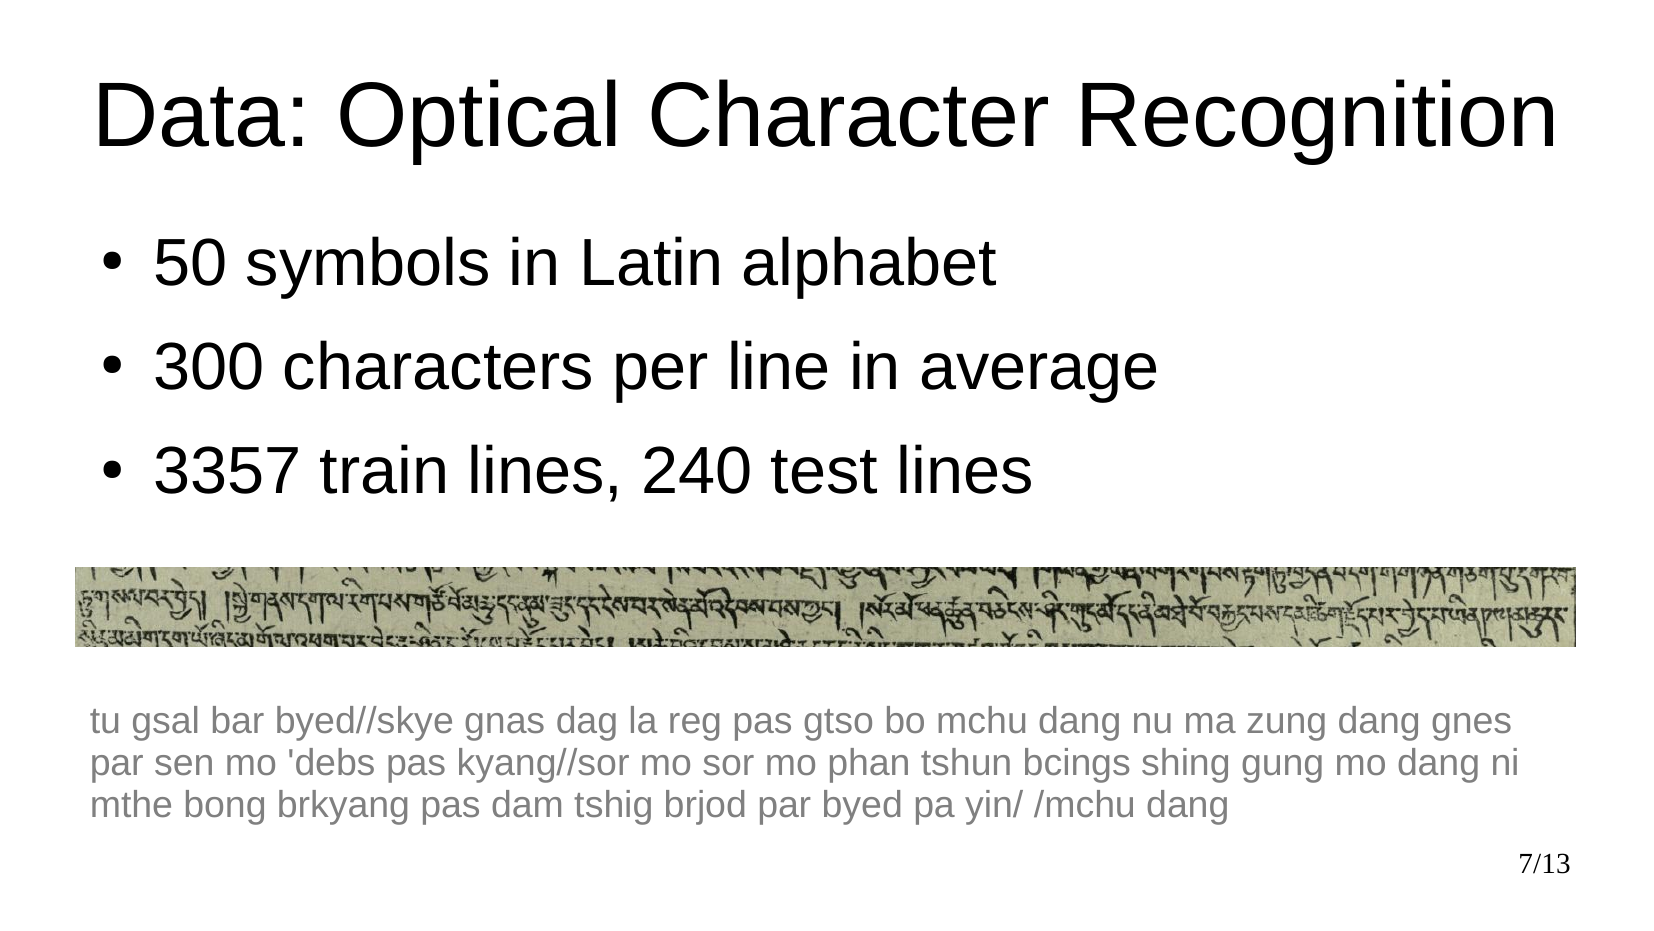

# Data: Optical Character Recognition
50 symbols in Latin alphabet
300 characters per line in average
3357 train lines, 240 test lines
tu gsal bar byed//skye gnas dag la reg pas gtso bo mchu dang nu ma zung dang gnes par sen mo 'debs pas kyang//sor mo sor mo phan tshun bcings shing gung mo dang ni mthe bong brkyang pas dam tshig brjod par byed pa yin/ /mchu dang
7